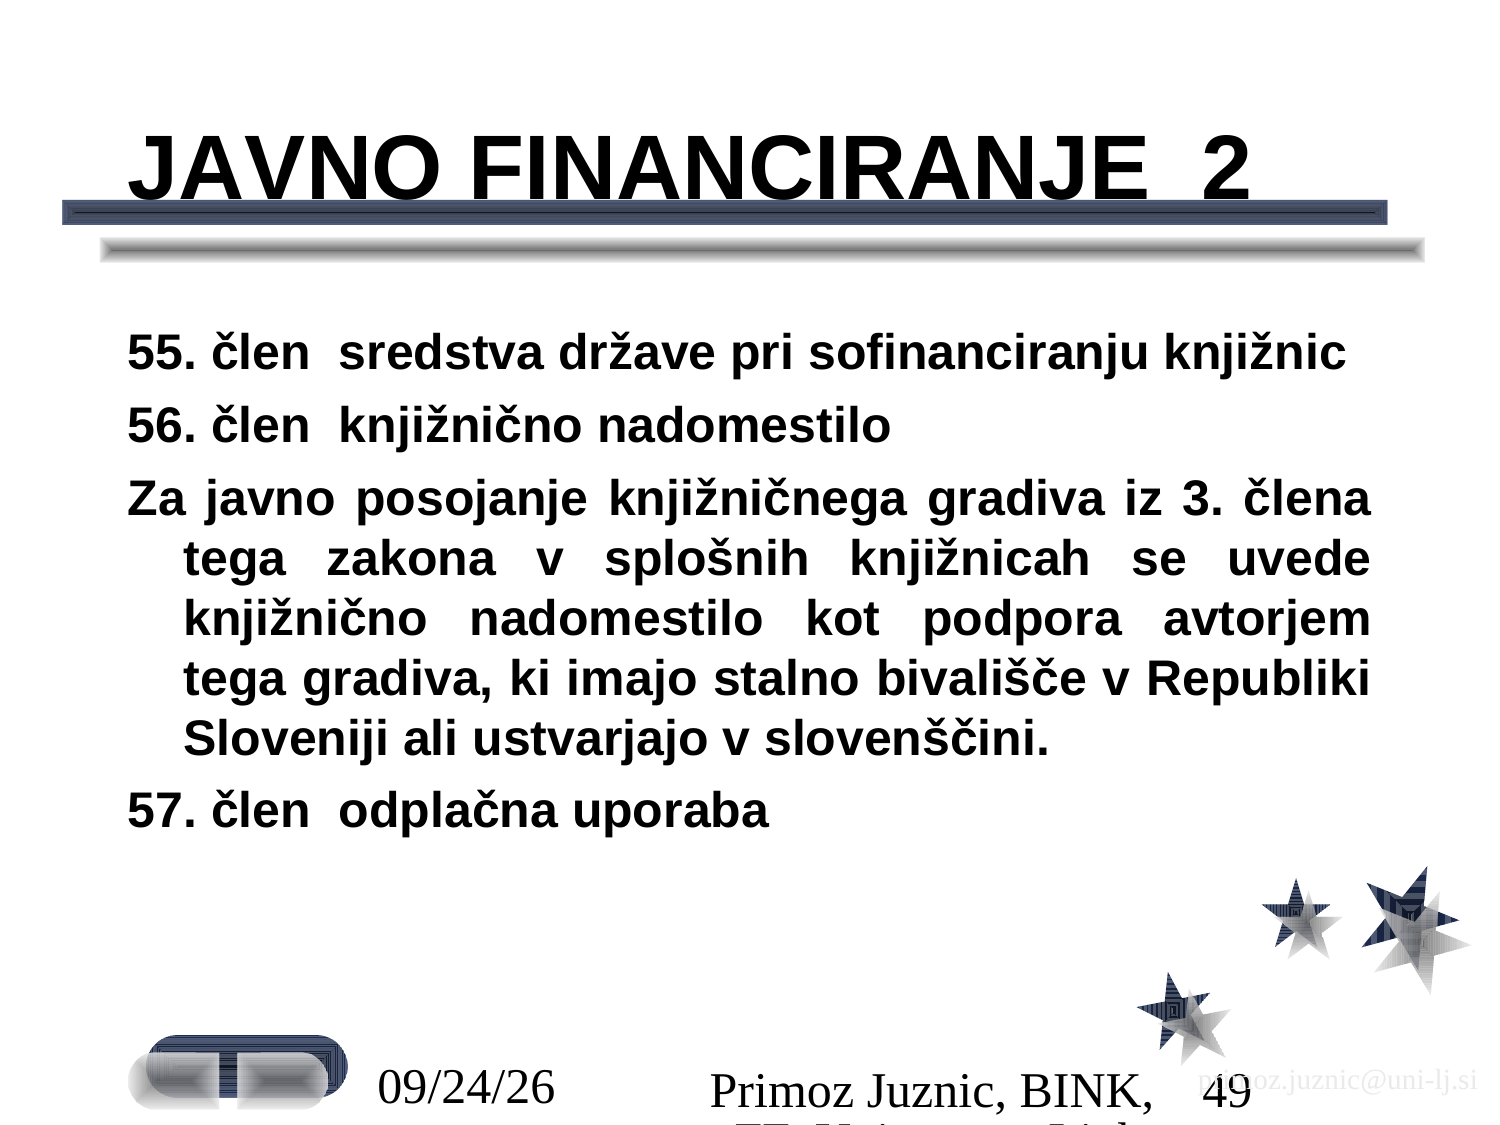

# JAVNO FINANCIRANJE 2
55. člen sredstva države pri sofinanciranju knjižnic
56. člen knjižnično nadomestilo
Za javno posojanje knjižničnega gradiva iz 3. člena tega zakona v splošnih knjižnicah se uvede knjižnično nadomestilo kot podpora avtorjem tega gradiva, ki imajo stalno bivališče v Republiki Sloveniji ali ustvarjajo v slovenščini.
57. člen odplačna uporaba
Primoz Juznic, BINK, FF, Univerza v Ljubljani
49